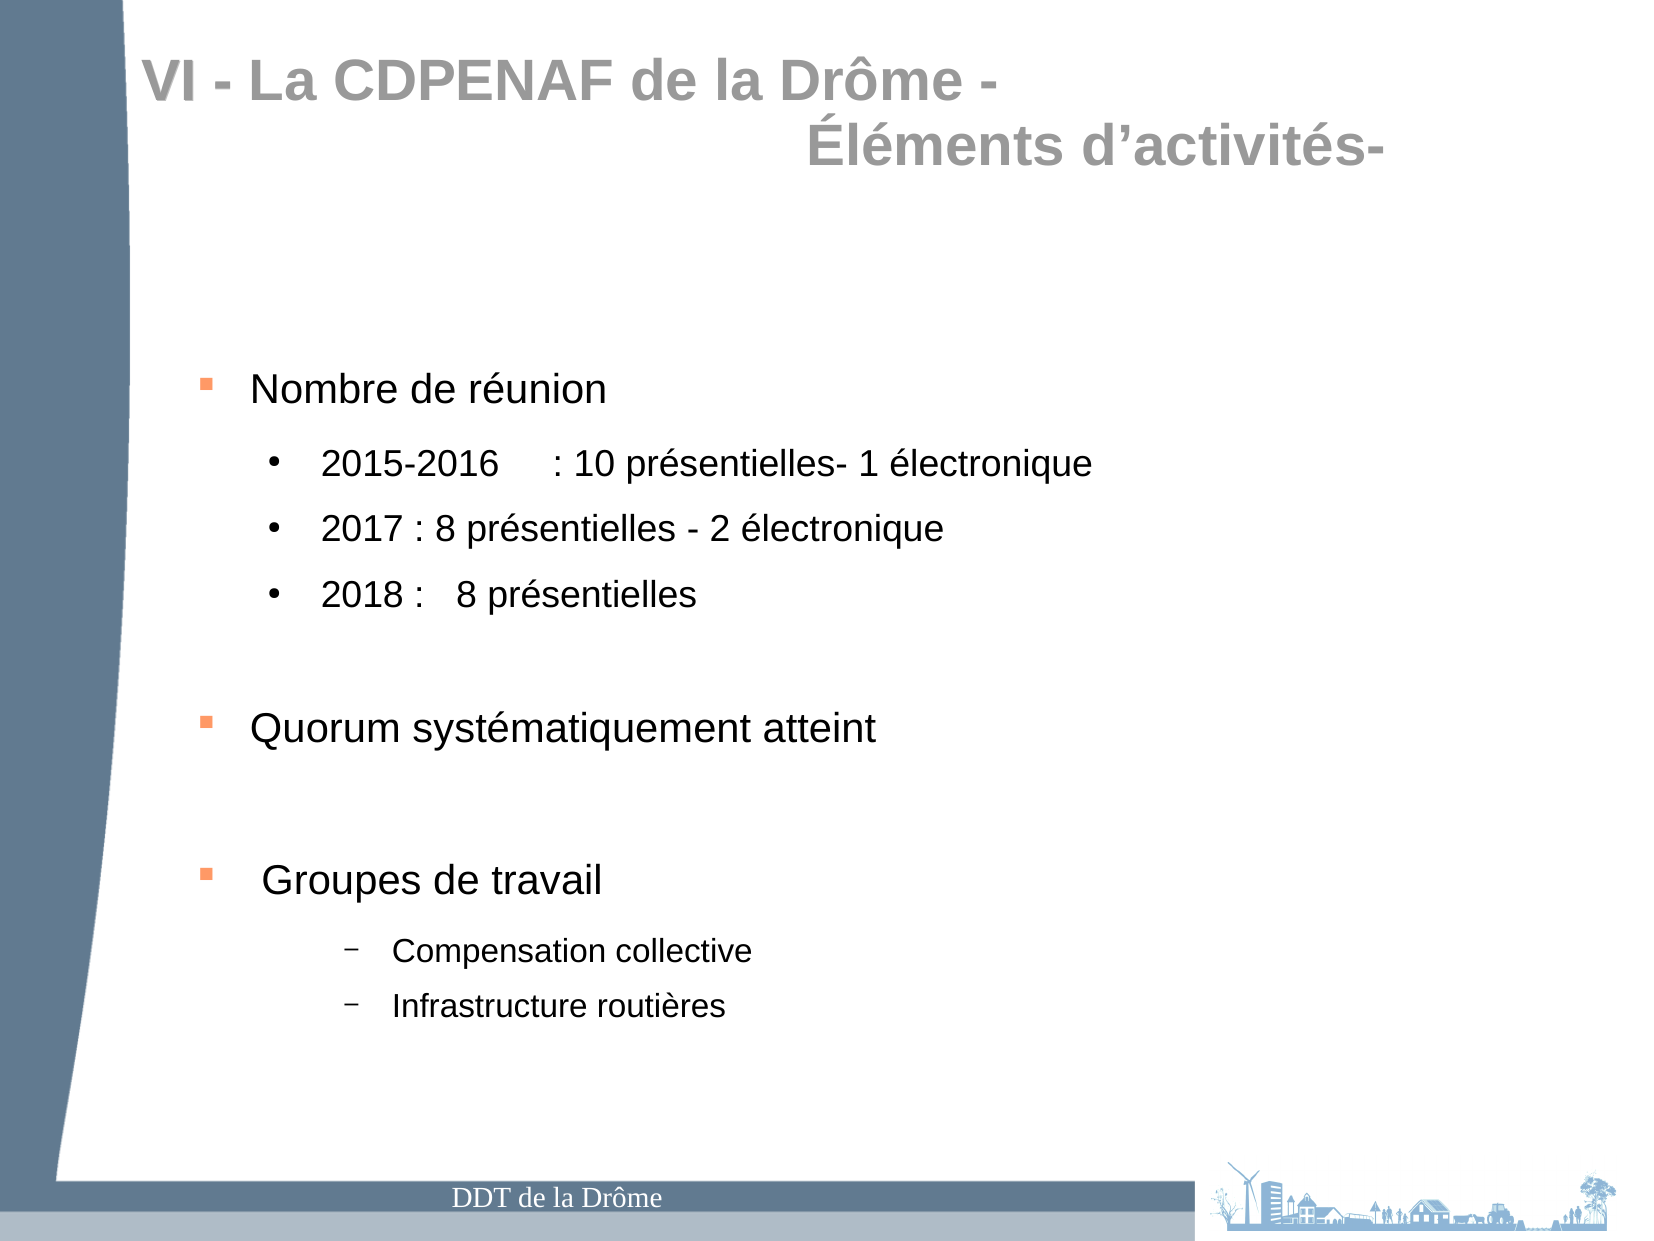

VI - La CDPENAF de la Drôme -
									Éléments d’activités-
# Nombre de réunion
2015-2016	 : 10 présentielles- 1 électronique
2017 : 8 présentielles - 2 électronique
2018 : 8 présentielles
Quorum systématiquement atteint
 Groupes de travail
Compensation collective
Infrastructure routières
 DDT de la Drôme